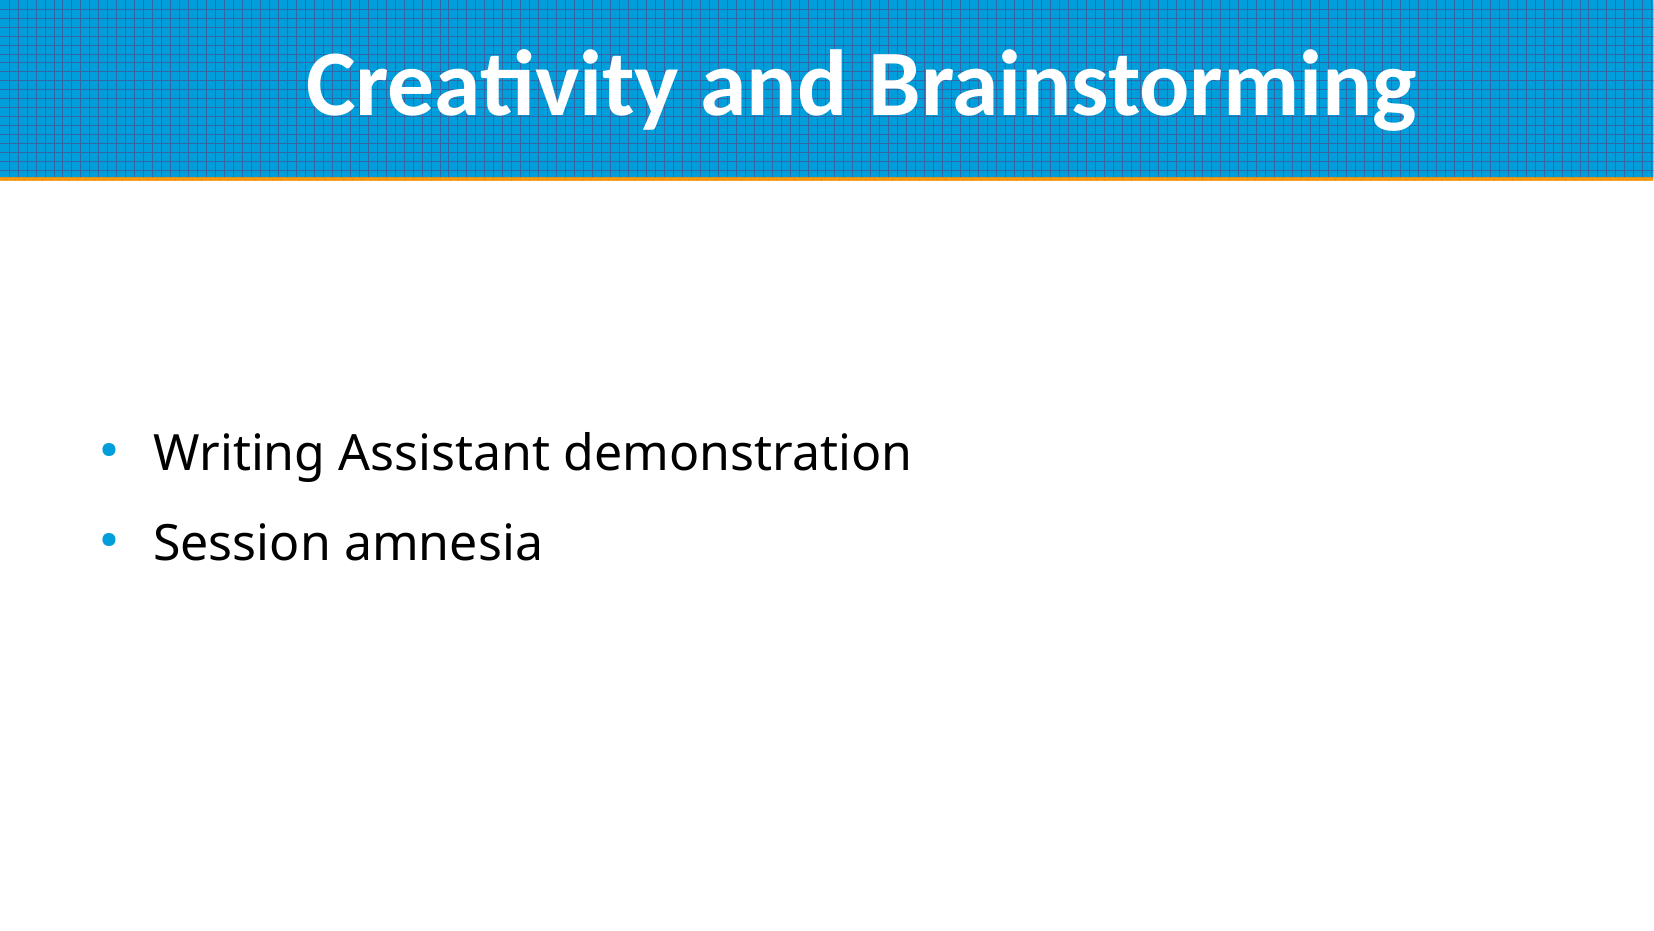

# Creativity and Brainstorming
Writing Assistant demonstration
Session amnesia